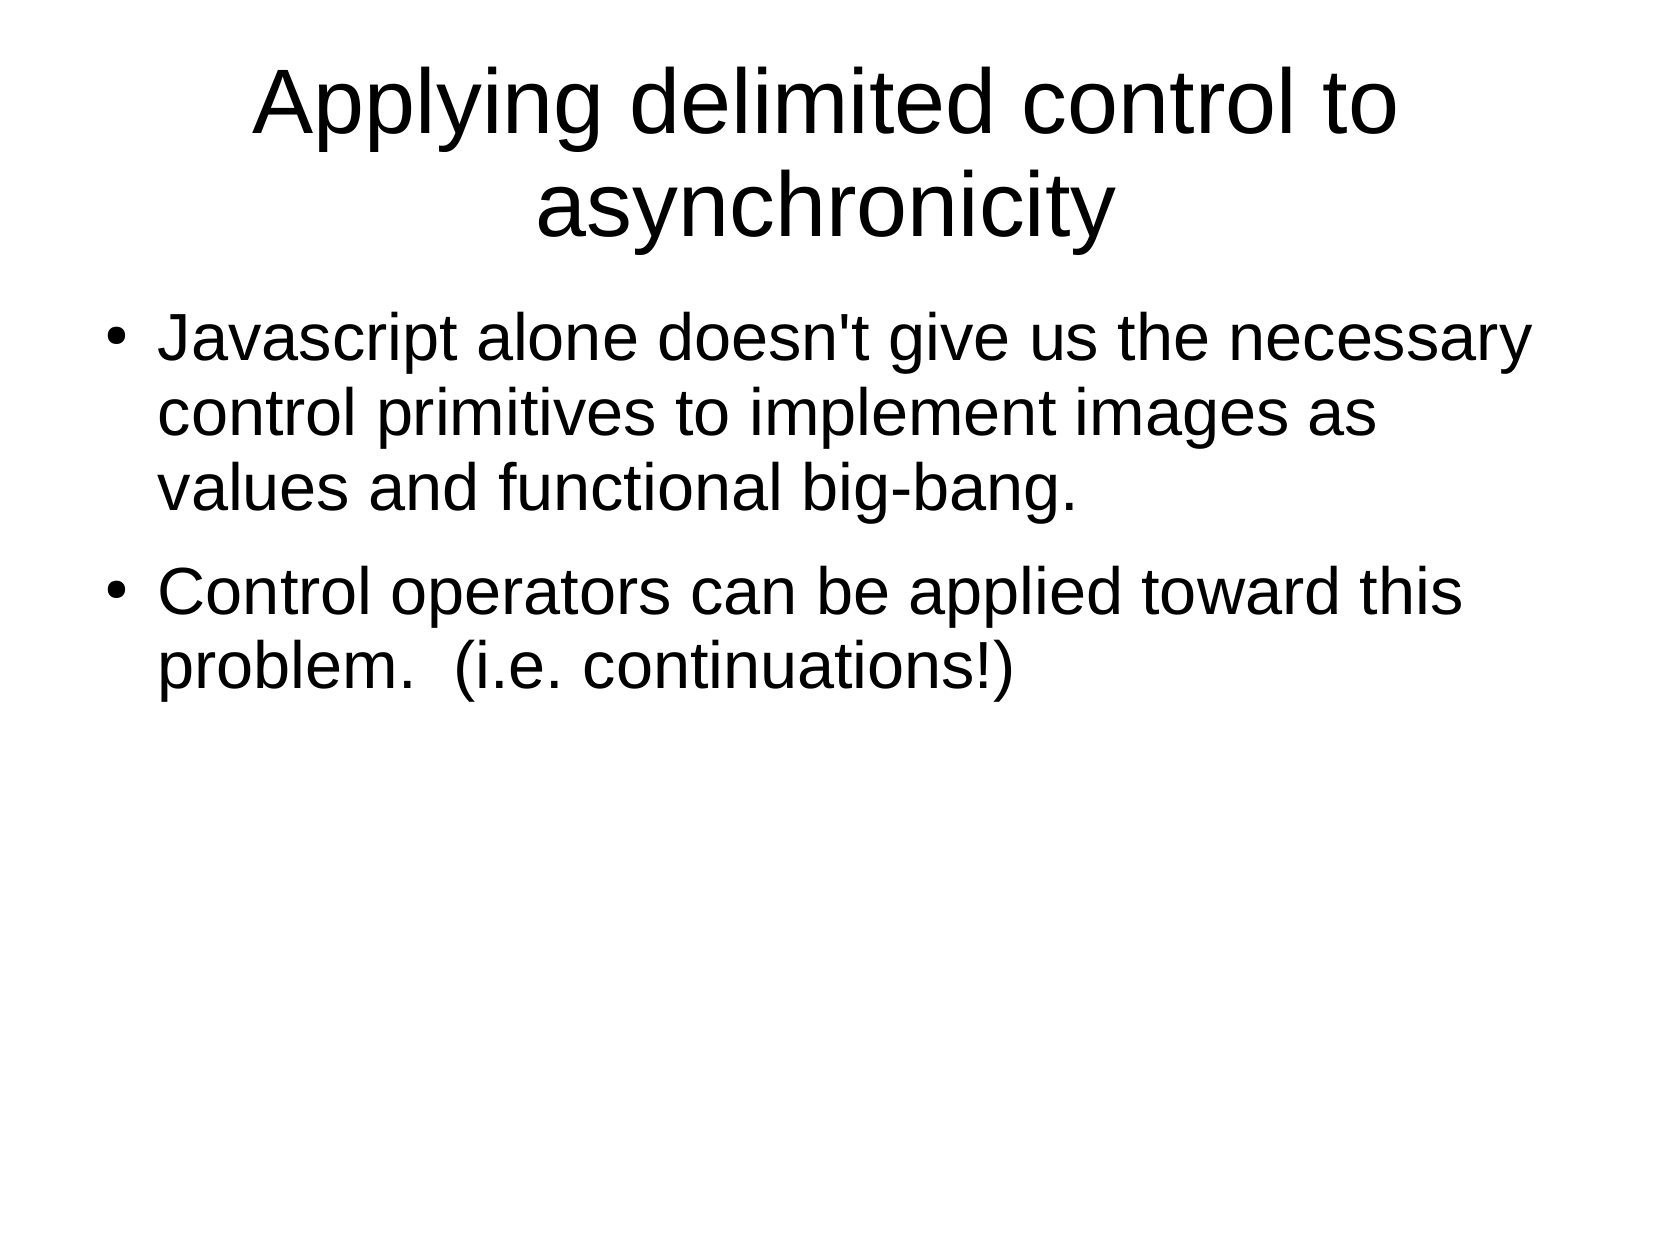

# Applying delimited control to asynchronicity
Javascript alone doesn't give us the necessary control primitives to implement images as values and functional big-bang.
Control operators can be applied toward this problem. (i.e. continuations!)